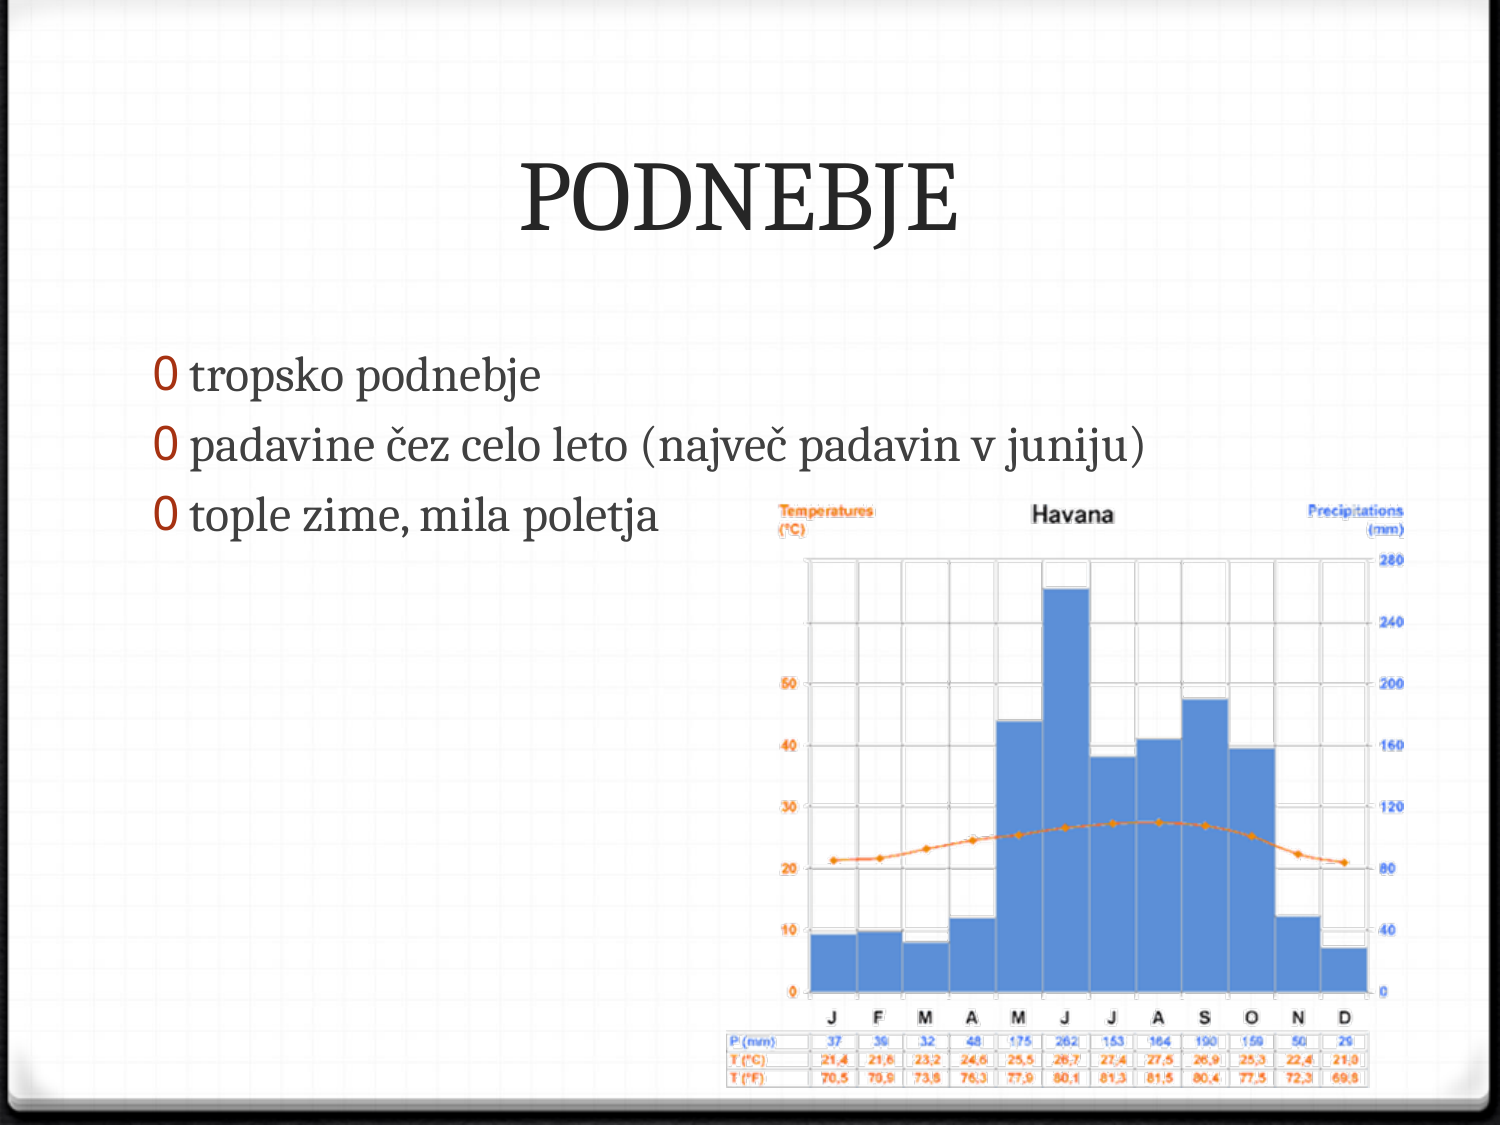

# PODNEBJE
tropsko podnebje
padavine čez celo leto (največ padavin v juniju)
tople zime, mila poletja